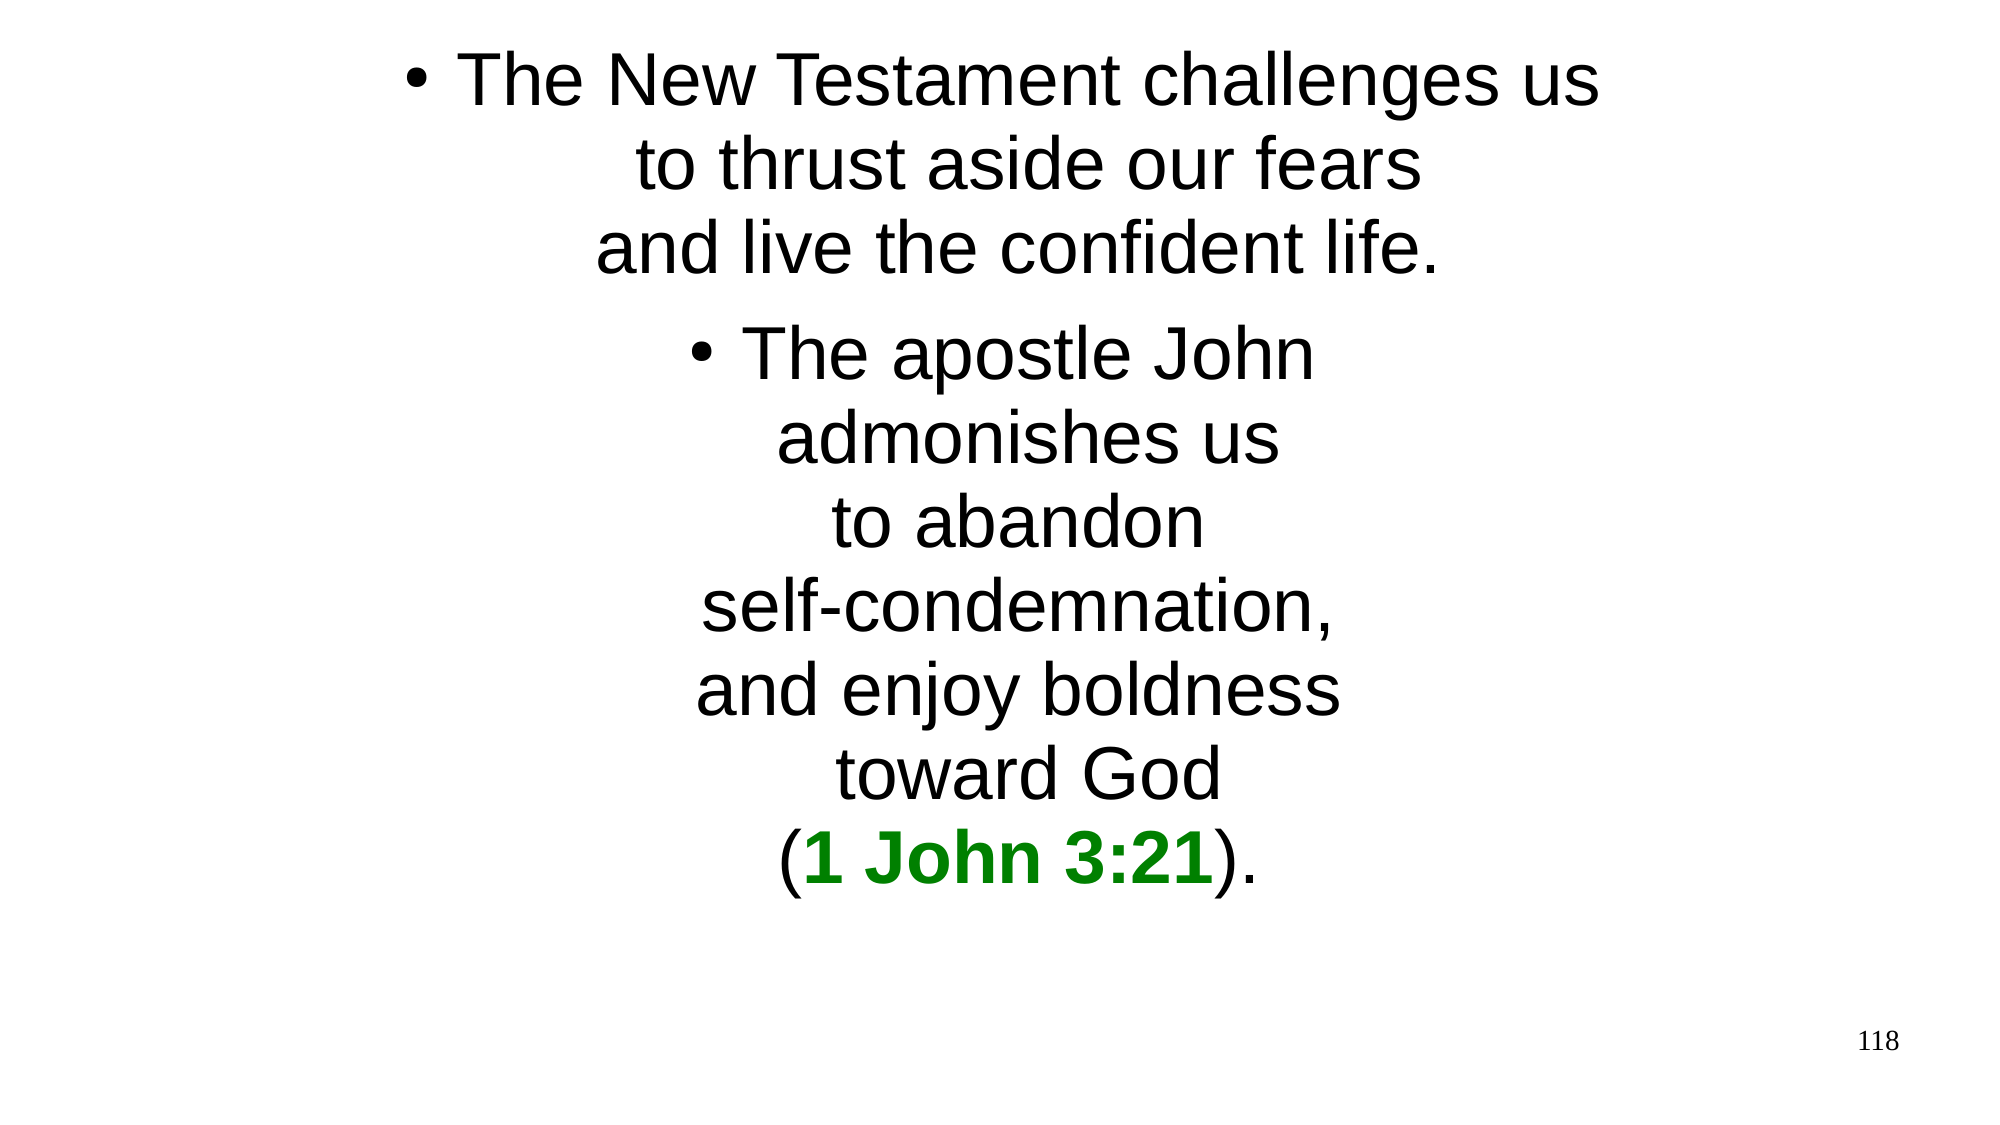

# The New Testament challenges us to thrust aside our fears and live the confident life.
The apostle John
 admonishes us
to abandon
self-condemnation,
and enjoy boldness
toward God
 (1 John 3:21).
118